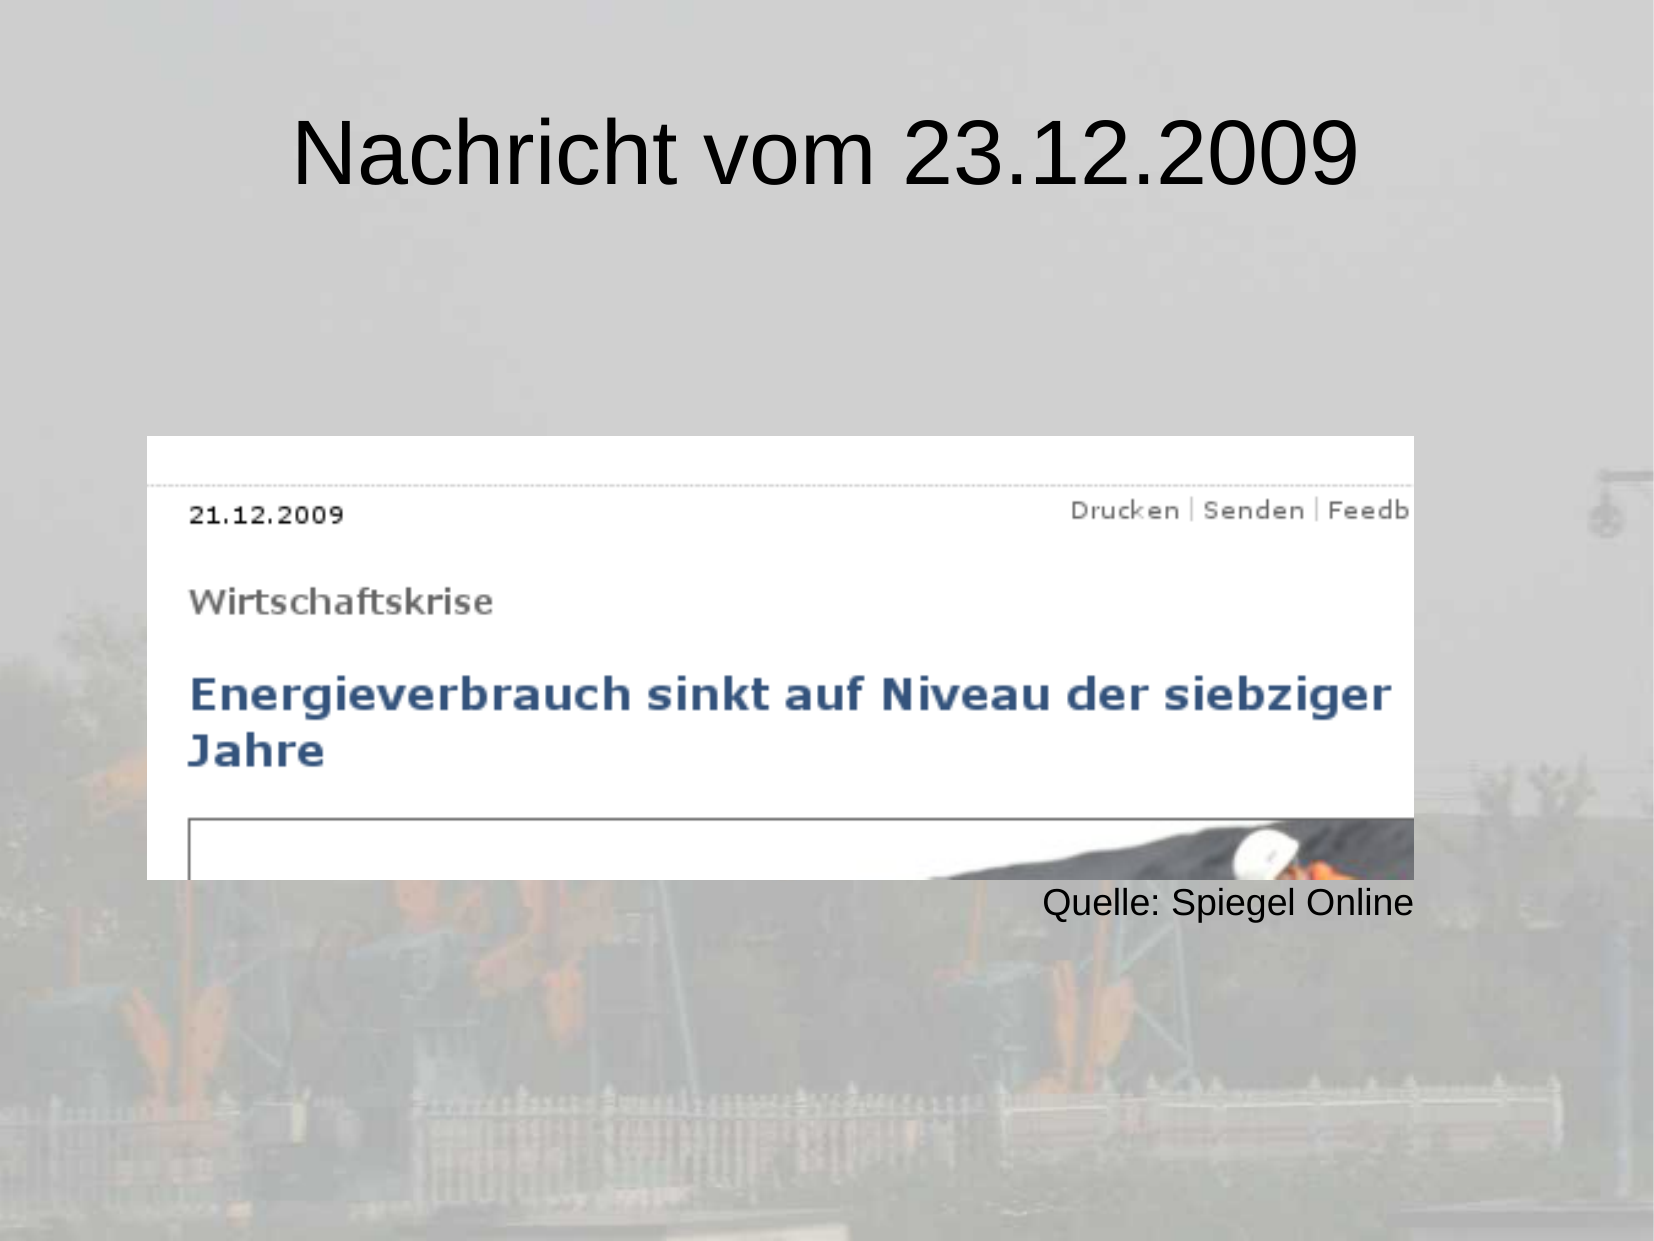

# Nachricht vom 23.12.2009
Quelle: Spiegel Online